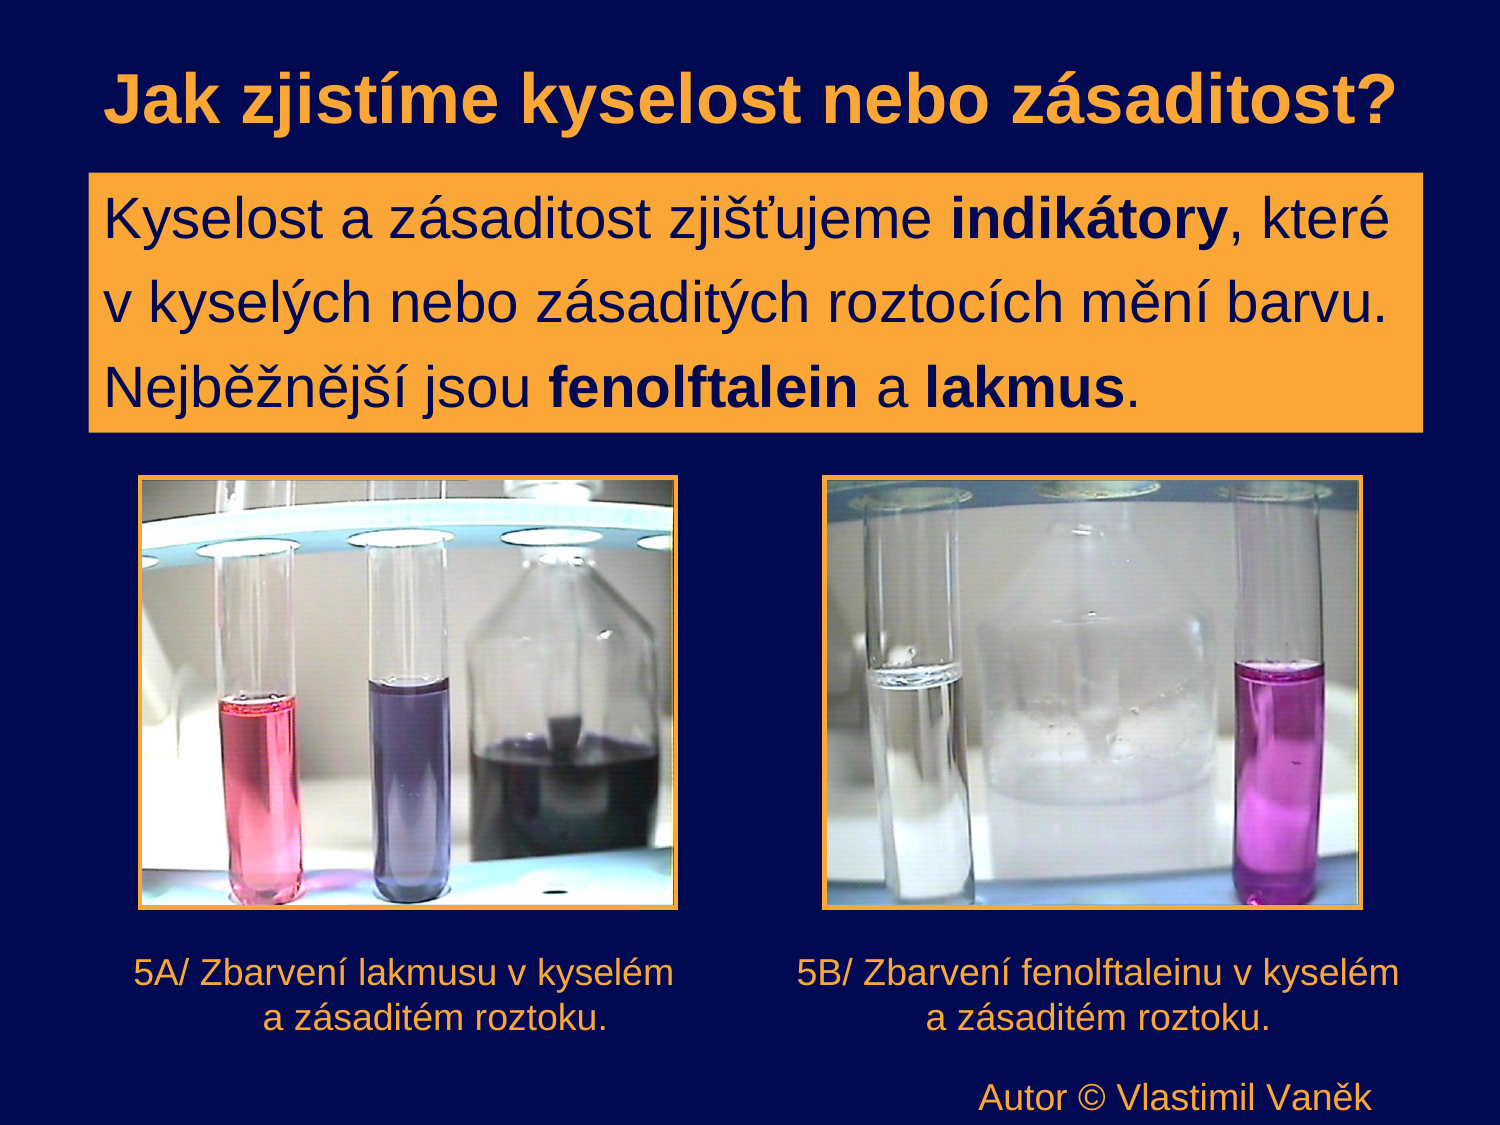

# Jak zjistíme kyselost nebo zásaditost?
Kyselost a zásaditost zjišťujeme indikátory, které
v kyselých nebo zásaditých roztocích mění barvu.
Nejběžnější jsou fenolftalein a lakmus.
5A/ Zbarvení lakmusu v kyselém
 a zásaditém roztoku.
5B/ Zbarvení fenolftaleinu v kyselém
a zásaditém roztoku.
Autor © Vlastimil Vaněk